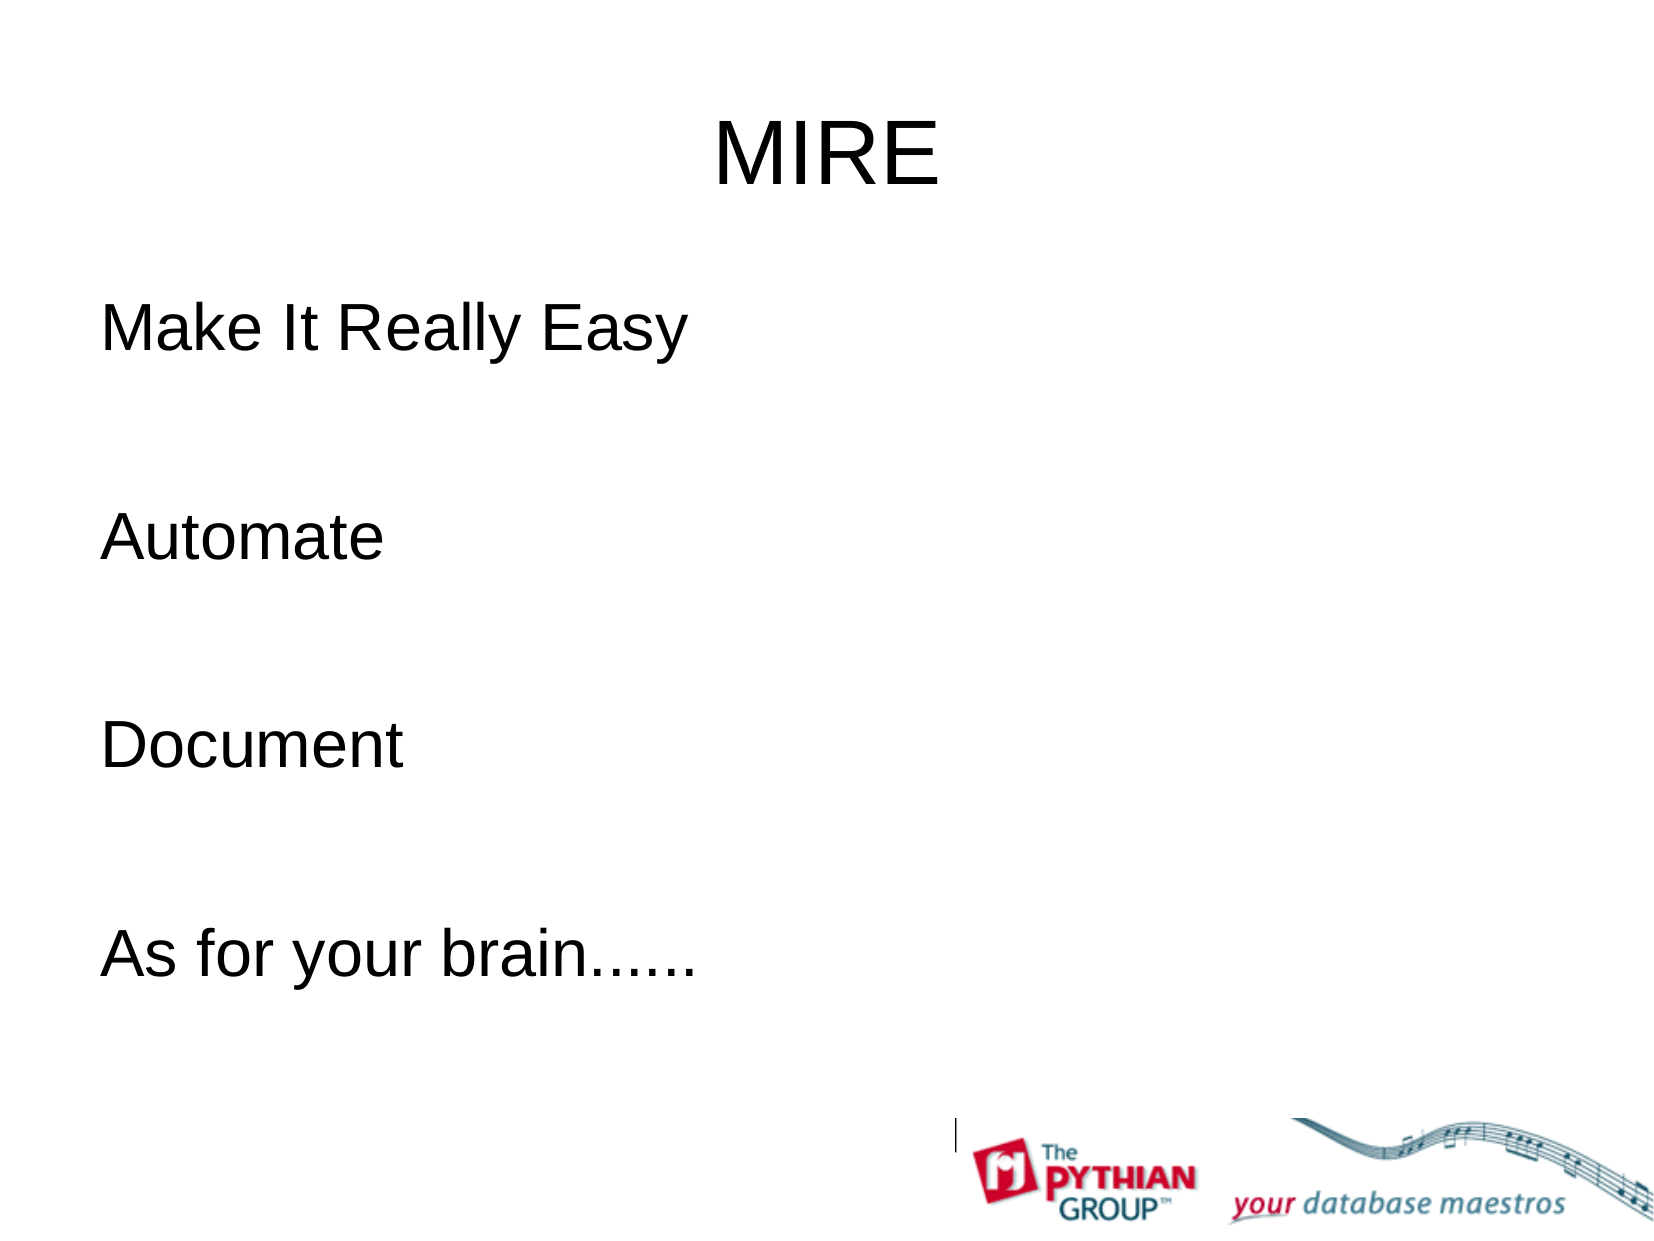

# MIRE
Make It Really Easy
Automate
Document
As for your brain......